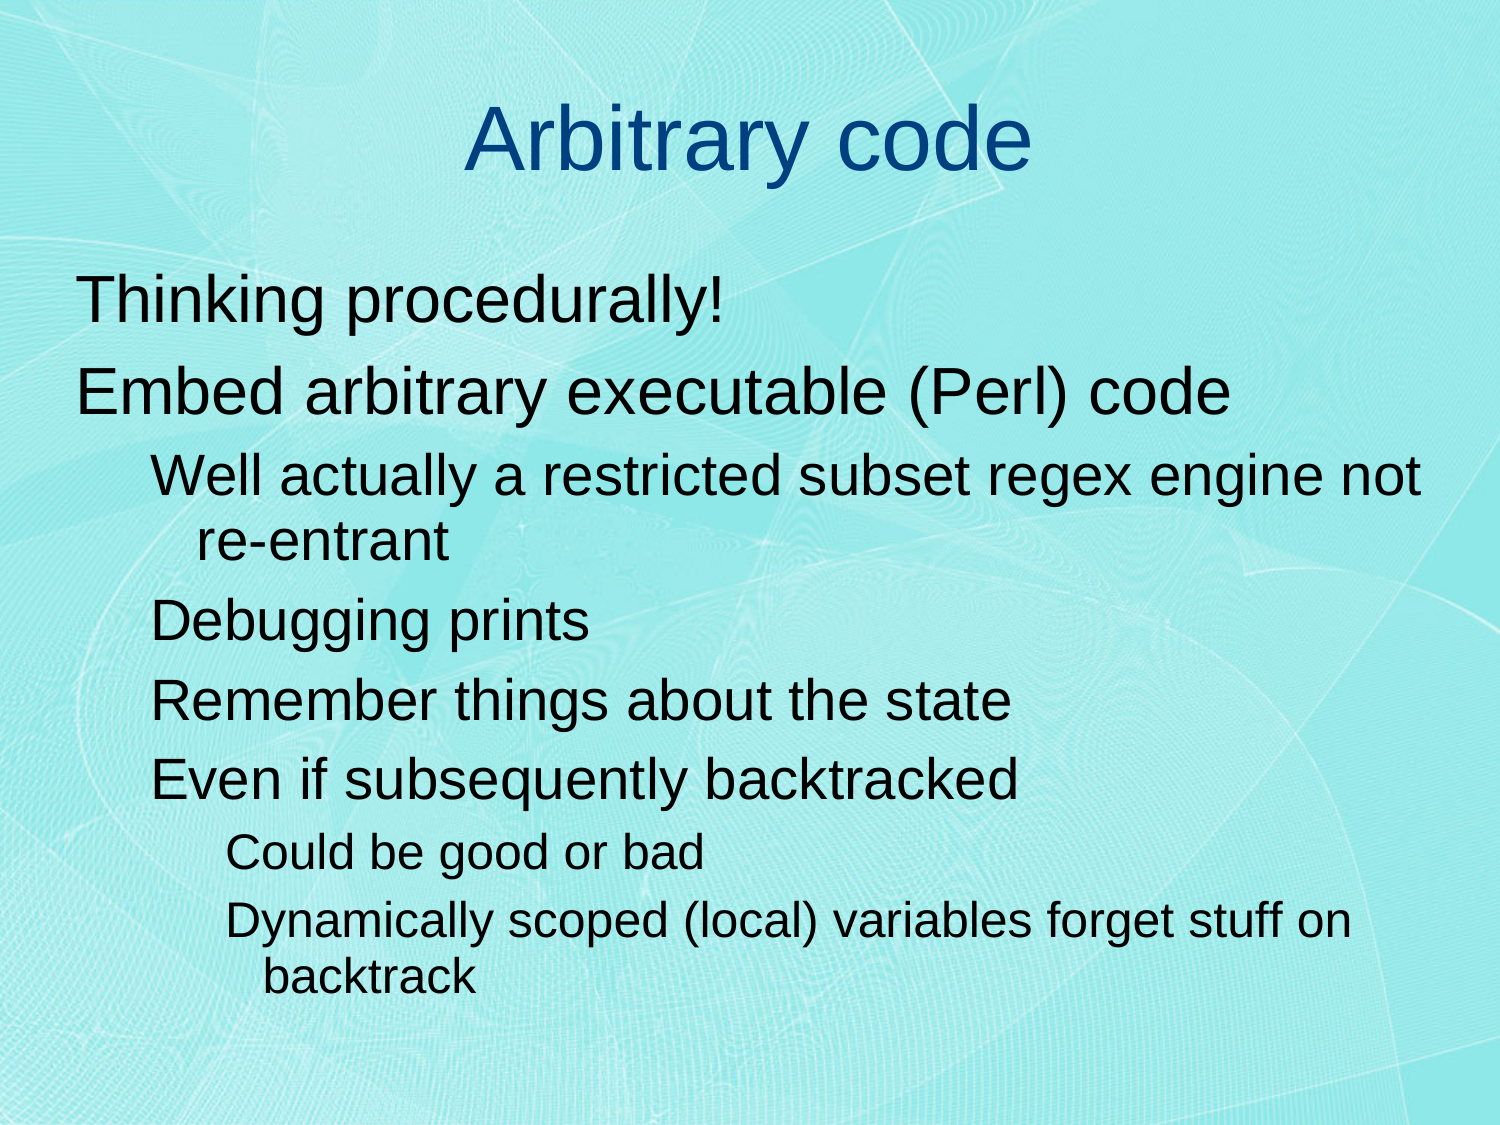

# Arbitrary code
Thinking procedurally!
Embed arbitrary executable (Perl) code
Well actually a restricted subset regex engine not re-entrant
Debugging prints
Remember things about the state
Even if subsequently backtracked
Could be good or bad
Dynamically scoped (local) variables forget stuff on backtrack